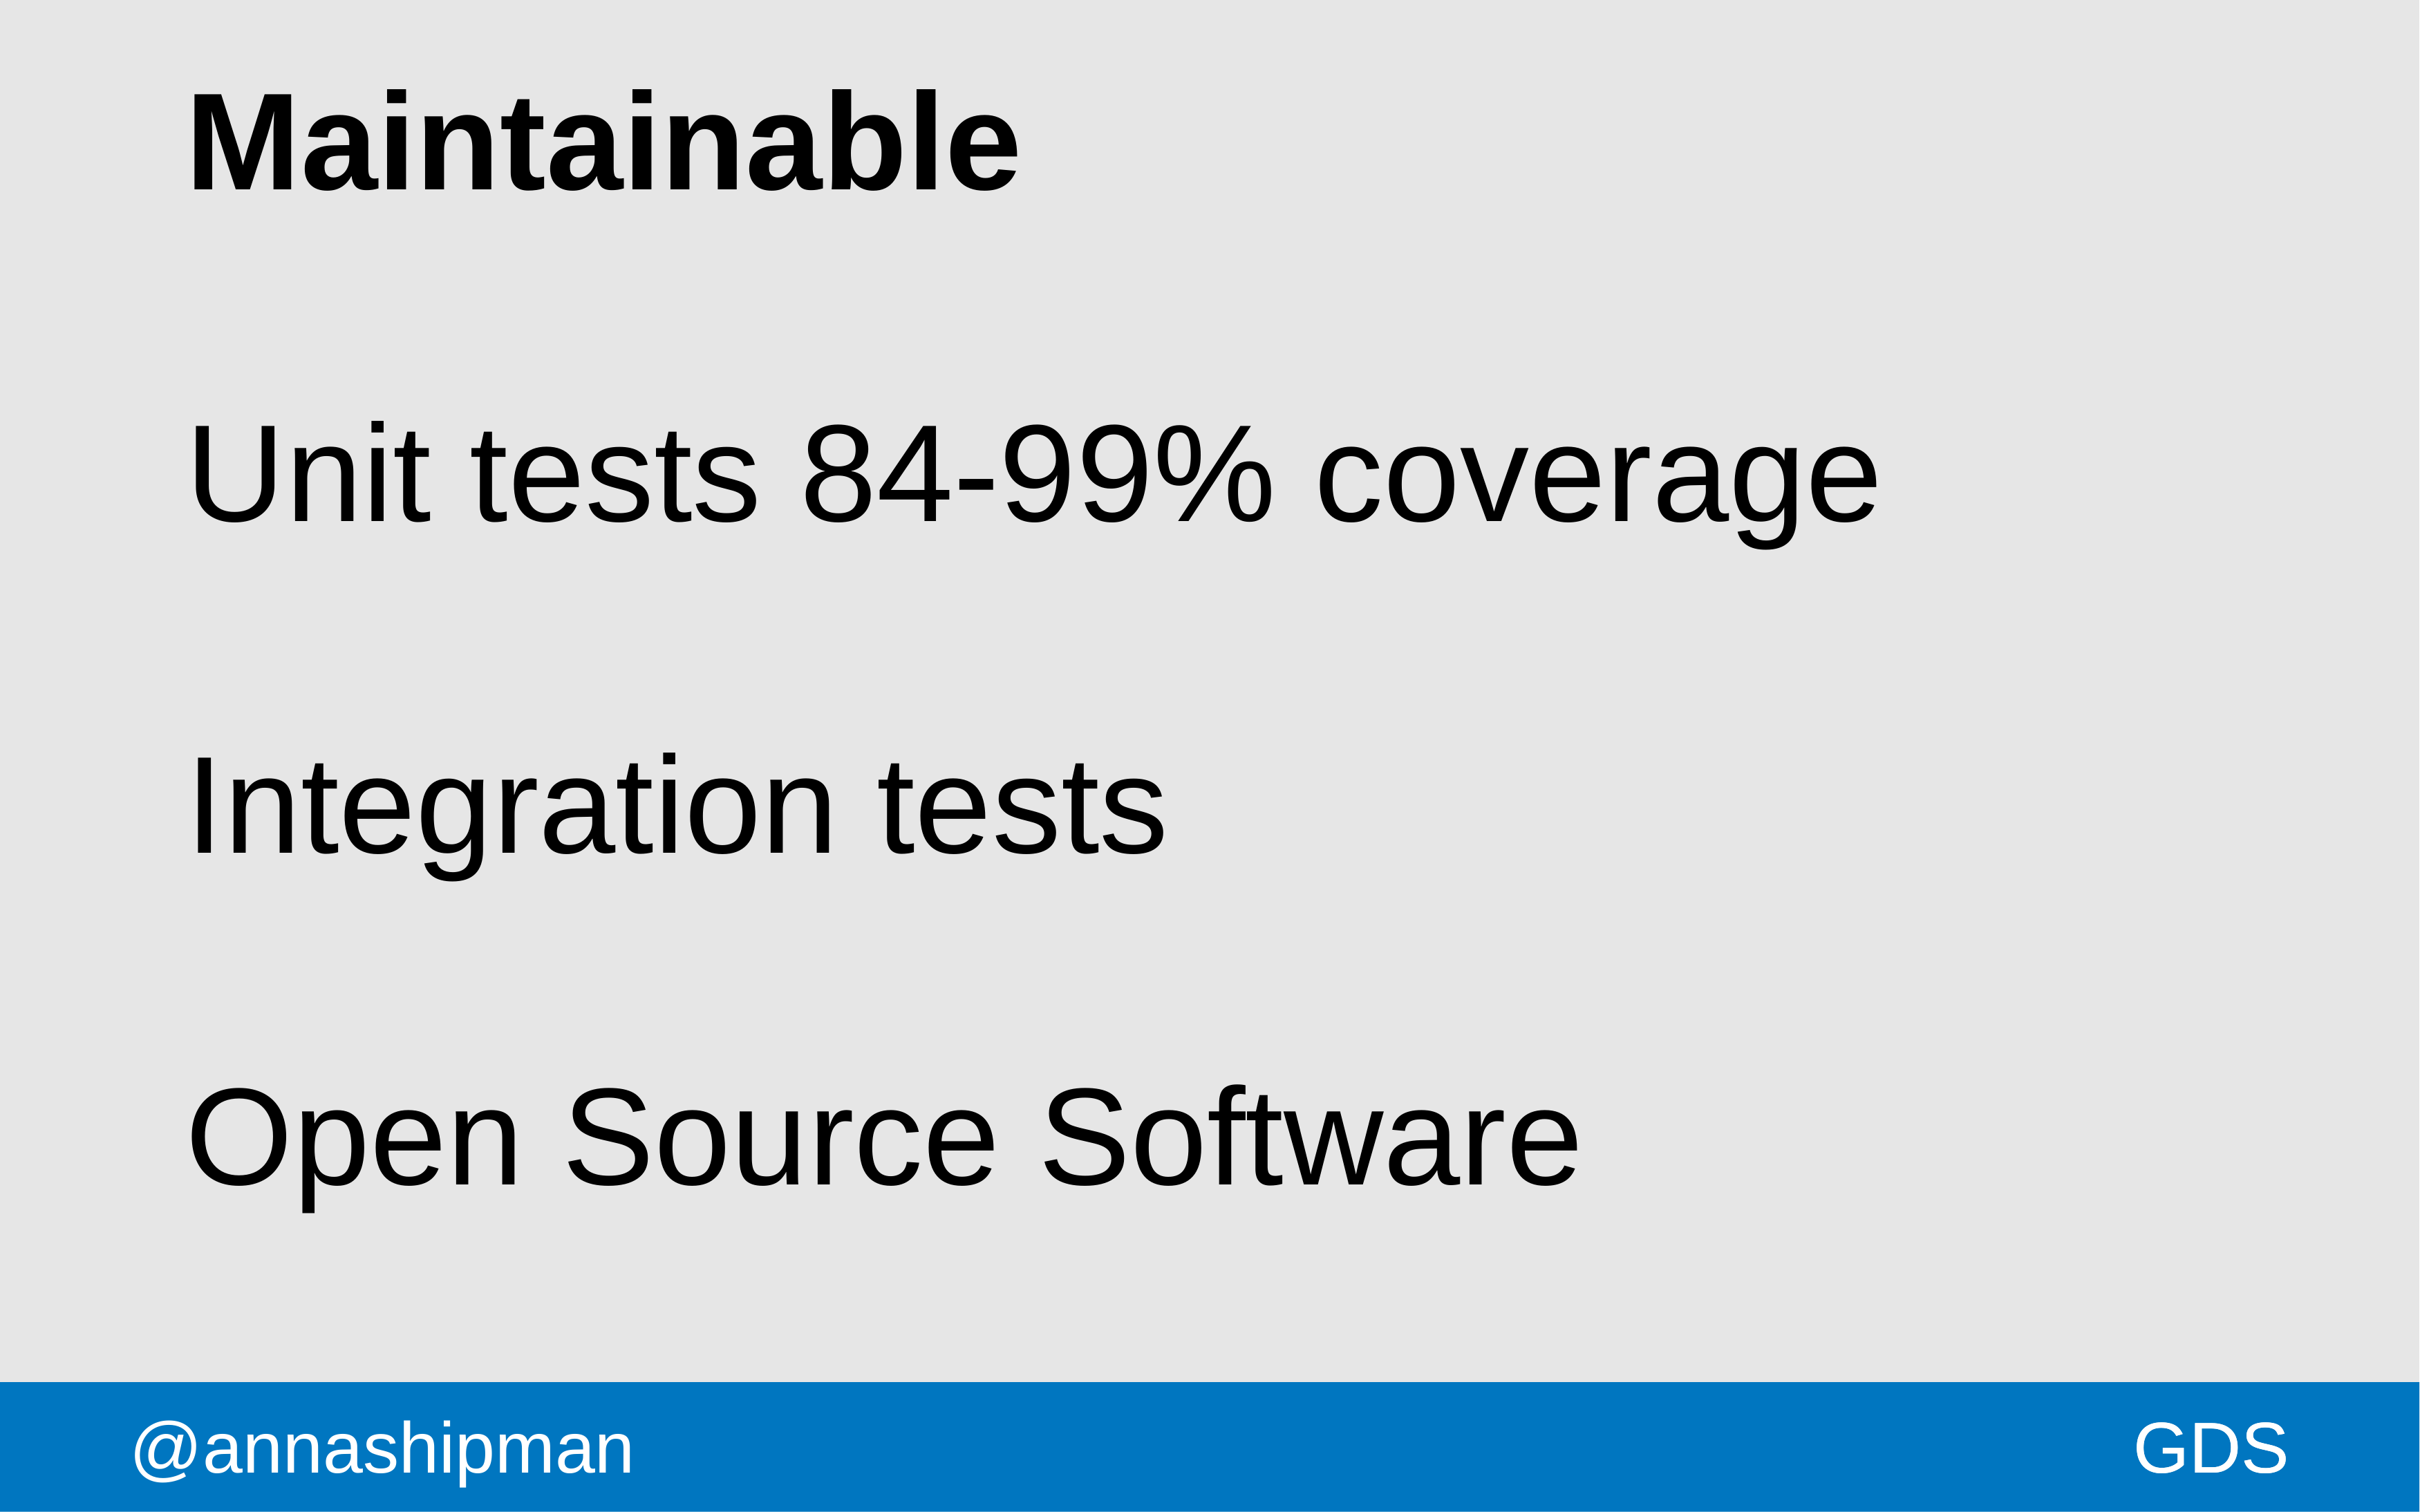

# Maintainable Unit tests 84-99% coverage Integration tests Open Source Software